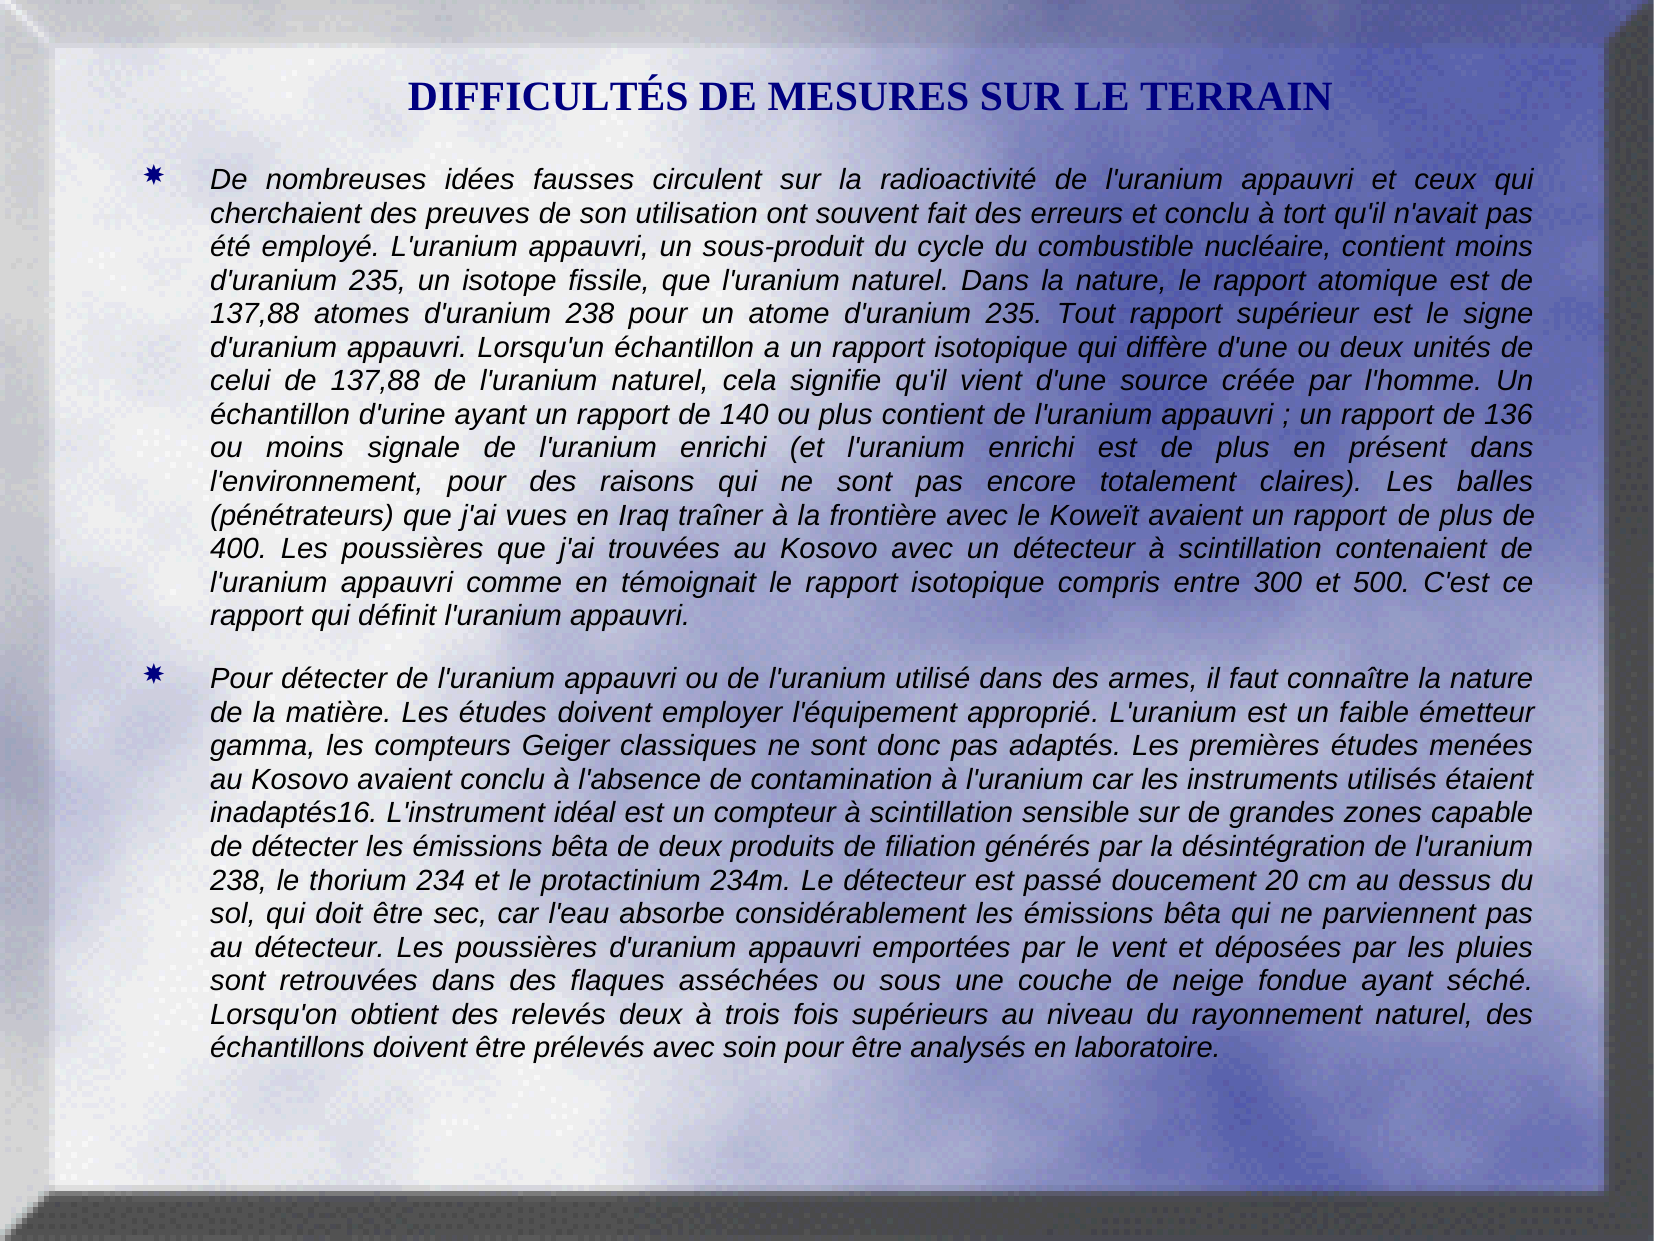

# DIFFICULTÉS DE MESURES SUR LE TERRAIN
De nombreuses idées fausses circulent sur la radioactivité de l'uranium appauvri et ceux qui cherchaient des preuves de son utilisation ont souvent fait des erreurs et conclu à tort qu'il n'avait pas été employé. L'uranium appauvri, un sous-produit du cycle du combustible nucléaire, contient moins d'uranium 235, un isotope fissile, que l'uranium naturel. Dans la nature, le rapport atomique est de 137,88 atomes d'uranium 238 pour un atome d'uranium 235. Tout rapport supérieur est le signe d'uranium appauvri. Lorsqu'un échantillon a un rapport isotopique qui diffère d'une ou deux unités de celui de 137,88 de l'uranium naturel, cela signifie qu'il vient d'une source créée par l'homme. Un échantillon d'urine ayant un rapport de 140 ou plus contient de l'uranium appauvri ; un rapport de 136 ou moins signale de l'uranium enrichi (et l'uranium enrichi est de plus en présent dans l'environnement, pour des raisons qui ne sont pas encore totalement claires). Les balles (pénétrateurs) que j'ai vues en Iraq traîner à la frontière avec le Koweït avaient un rapport de plus de 400. Les poussières que j'ai trouvées au Kosovo avec un détecteur à scintillation contenaient de l'uranium appauvri comme en témoignait le rapport isotopique compris entre 300 et 500. C'est ce rapport qui définit l'uranium appauvri.
Pour détecter de l'uranium appauvri ou de l'uranium utilisé dans des armes, il faut connaître la nature de la matière. Les études doivent employer l'équipement approprié. L'uranium est un faible émetteur gamma, les compteurs Geiger classiques ne sont donc pas adaptés. Les premières études menées au Kosovo avaient conclu à l'absence de contamination à l'uranium car les instruments utilisés étaient inadaptés16. L'instrument idéal est un compteur à scintillation sensible sur de grandes zones capable de détecter les émissions bêta de deux produits de filiation générés par la désintégration de l'uranium 238, le thorium 234 et le protactinium 234m. Le détecteur est passé doucement 20 cm au dessus du sol, qui doit être sec, car l'eau absorbe considérablement les émissions bêta qui ne parviennent pas au détecteur. Les poussières d'uranium appauvri emportées par le vent et déposées par les pluies sont retrouvées dans des flaques asséchées ou sous une couche de neige fondue ayant séché. Lorsqu'on obtient des relevés deux à trois fois supérieurs au niveau du rayonnement naturel, des échantillons doivent être prélevés avec soin pour être analysés en laboratoire.